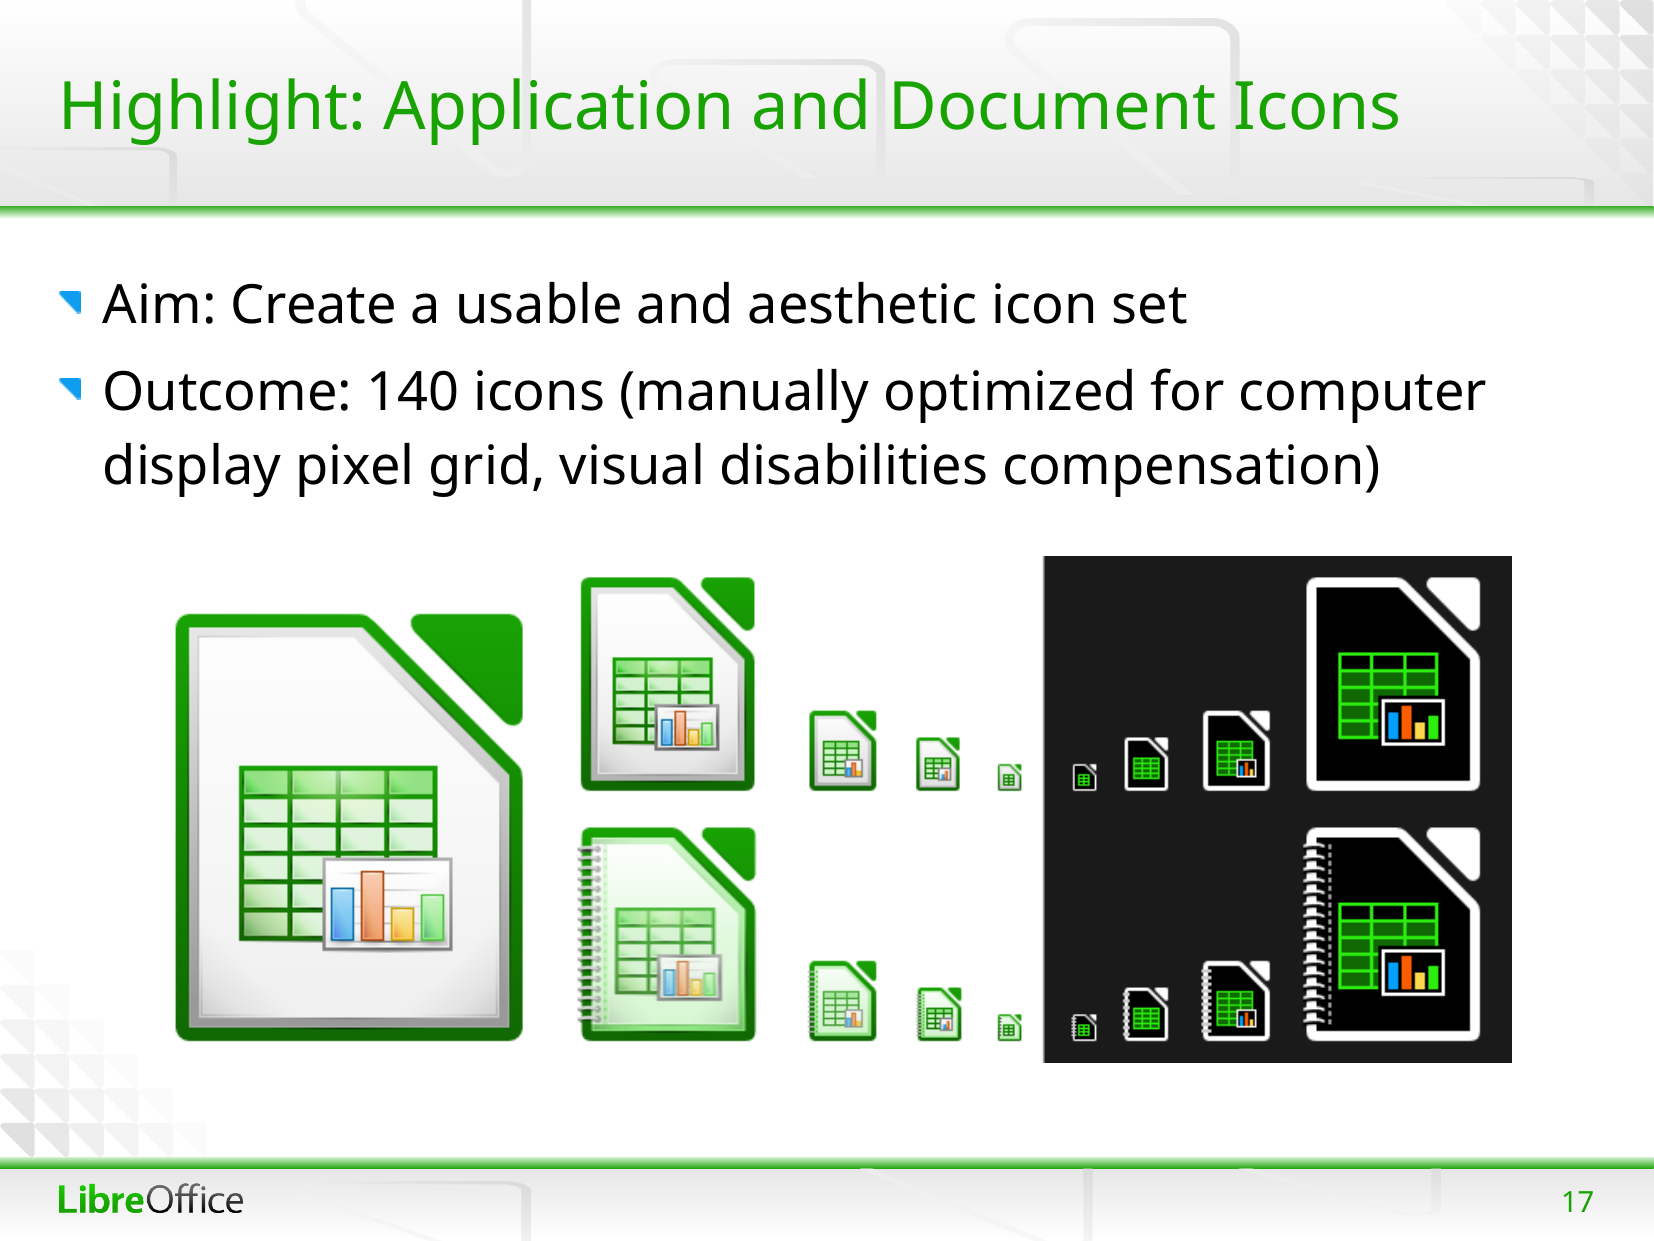

# Highlight: Application and Document Icons
Aim: Create a usable and aesthetic icon set
Outcome: 140 icons (manually optimized for computer display pixel grid, visual disabilities compensation)
17